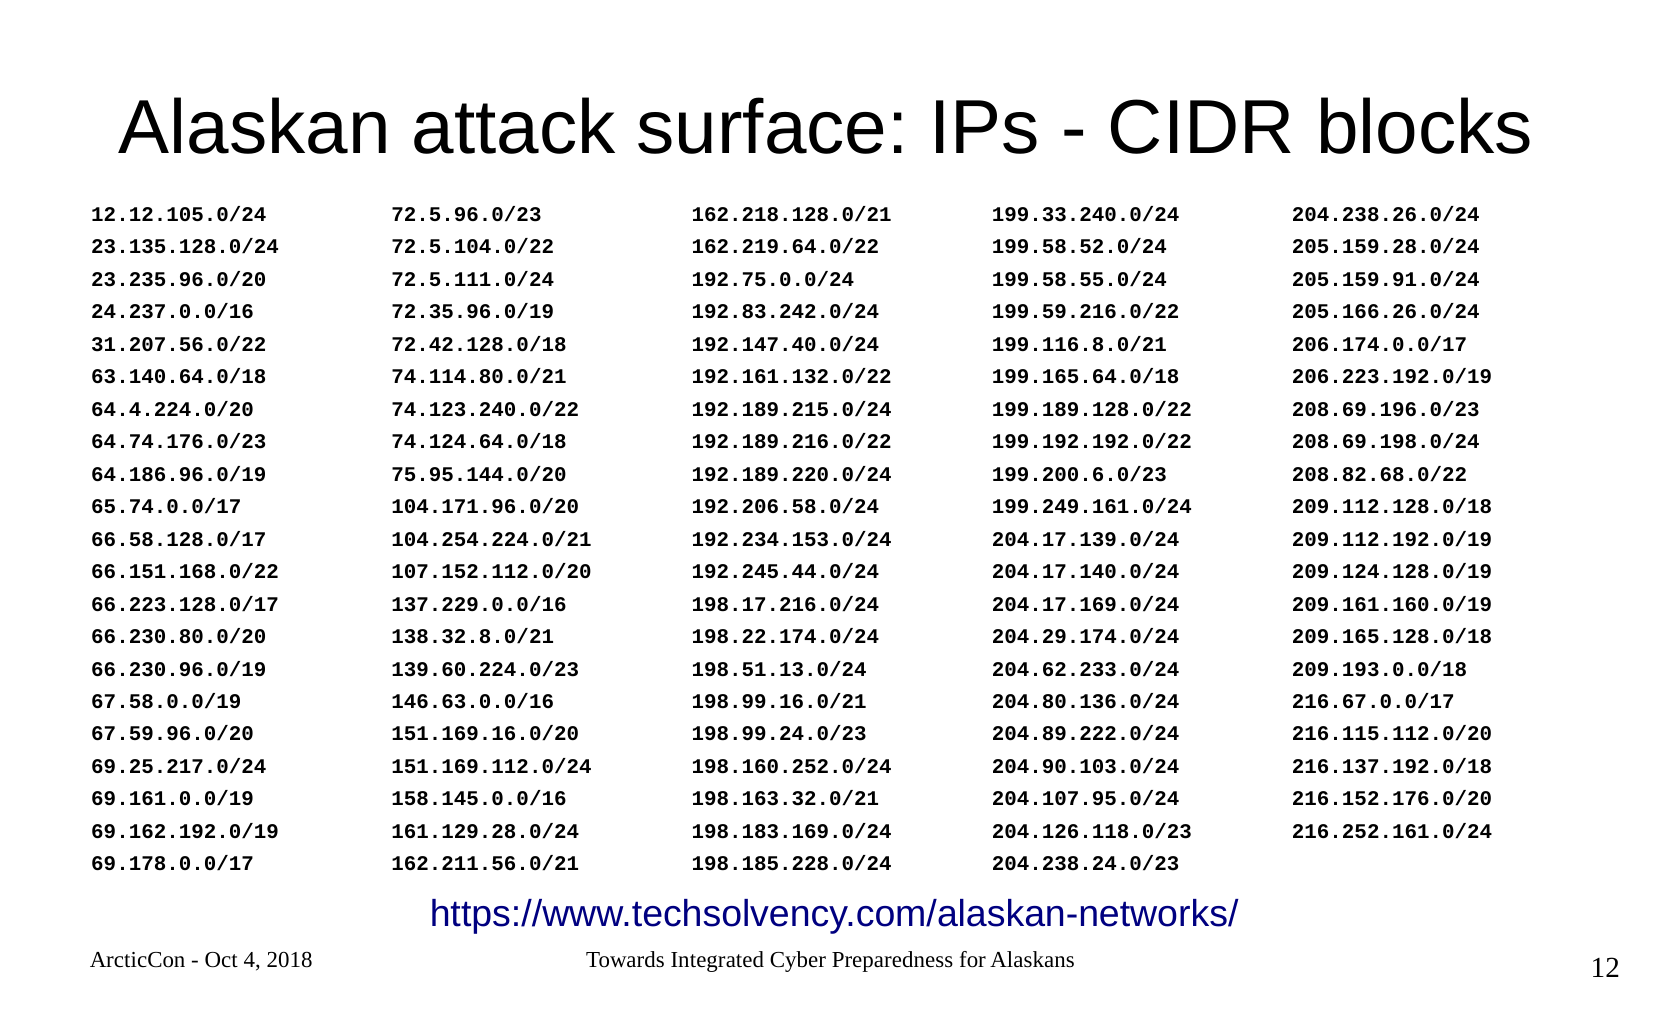

# Alaskan attack surface: IPs - CIDR blocks
12.12.105.0/24 72.5.96.0/23 162.218.128.0/21 199.33.240.0/24 204.238.26.0/24
23.135.128.0/24 72.5.104.0/22 162.219.64.0/22 199.58.52.0/24 205.159.28.0/24
23.235.96.0/20 72.5.111.0/24 192.75.0.0/24 199.58.55.0/24 205.159.91.0/24
24.237.0.0/16 72.35.96.0/19 192.83.242.0/24 199.59.216.0/22 205.166.26.0/24
31.207.56.0/22 72.42.128.0/18 192.147.40.0/24 199.116.8.0/21 206.174.0.0/17
63.140.64.0/18 74.114.80.0/21 192.161.132.0/22 199.165.64.0/18 206.223.192.0/19
64.4.224.0/20 74.123.240.0/22 192.189.215.0/24 199.189.128.0/22 208.69.196.0/23
64.74.176.0/23 74.124.64.0/18 192.189.216.0/22 199.192.192.0/22 208.69.198.0/24
64.186.96.0/19 75.95.144.0/20 192.189.220.0/24 199.200.6.0/23 208.82.68.0/22
65.74.0.0/17 104.171.96.0/20 192.206.58.0/24 199.249.161.0/24 209.112.128.0/18
66.58.128.0/17 104.254.224.0/21 192.234.153.0/24 204.17.139.0/24 209.112.192.0/19
66.151.168.0/22 107.152.112.0/20 192.245.44.0/24 204.17.140.0/24 209.124.128.0/19
66.223.128.0/17 137.229.0.0/16 198.17.216.0/24 204.17.169.0/24 209.161.160.0/19
66.230.80.0/20 138.32.8.0/21 198.22.174.0/24 204.29.174.0/24 209.165.128.0/18
66.230.96.0/19 139.60.224.0/23 198.51.13.0/24 204.62.233.0/24 209.193.0.0/18
67.58.0.0/19 146.63.0.0/16 198.99.16.0/21 204.80.136.0/24 216.67.0.0/17
67.59.96.0/20 151.169.16.0/20 198.99.24.0/23 204.89.222.0/24 216.115.112.0/20
69.25.217.0/24 151.169.112.0/24 198.160.252.0/24 204.90.103.0/24 216.137.192.0/18
69.161.0.0/19 158.145.0.0/16 198.163.32.0/21 204.107.95.0/24 216.152.176.0/20
69.162.192.0/19 161.129.28.0/24 198.183.169.0/24 204.126.118.0/23 216.252.161.0/24
69.178.0.0/17 162.211.56.0/21 198.185.228.0/24 204.238.24.0/23
https://www.techsolvency.com/alaskan-networks/